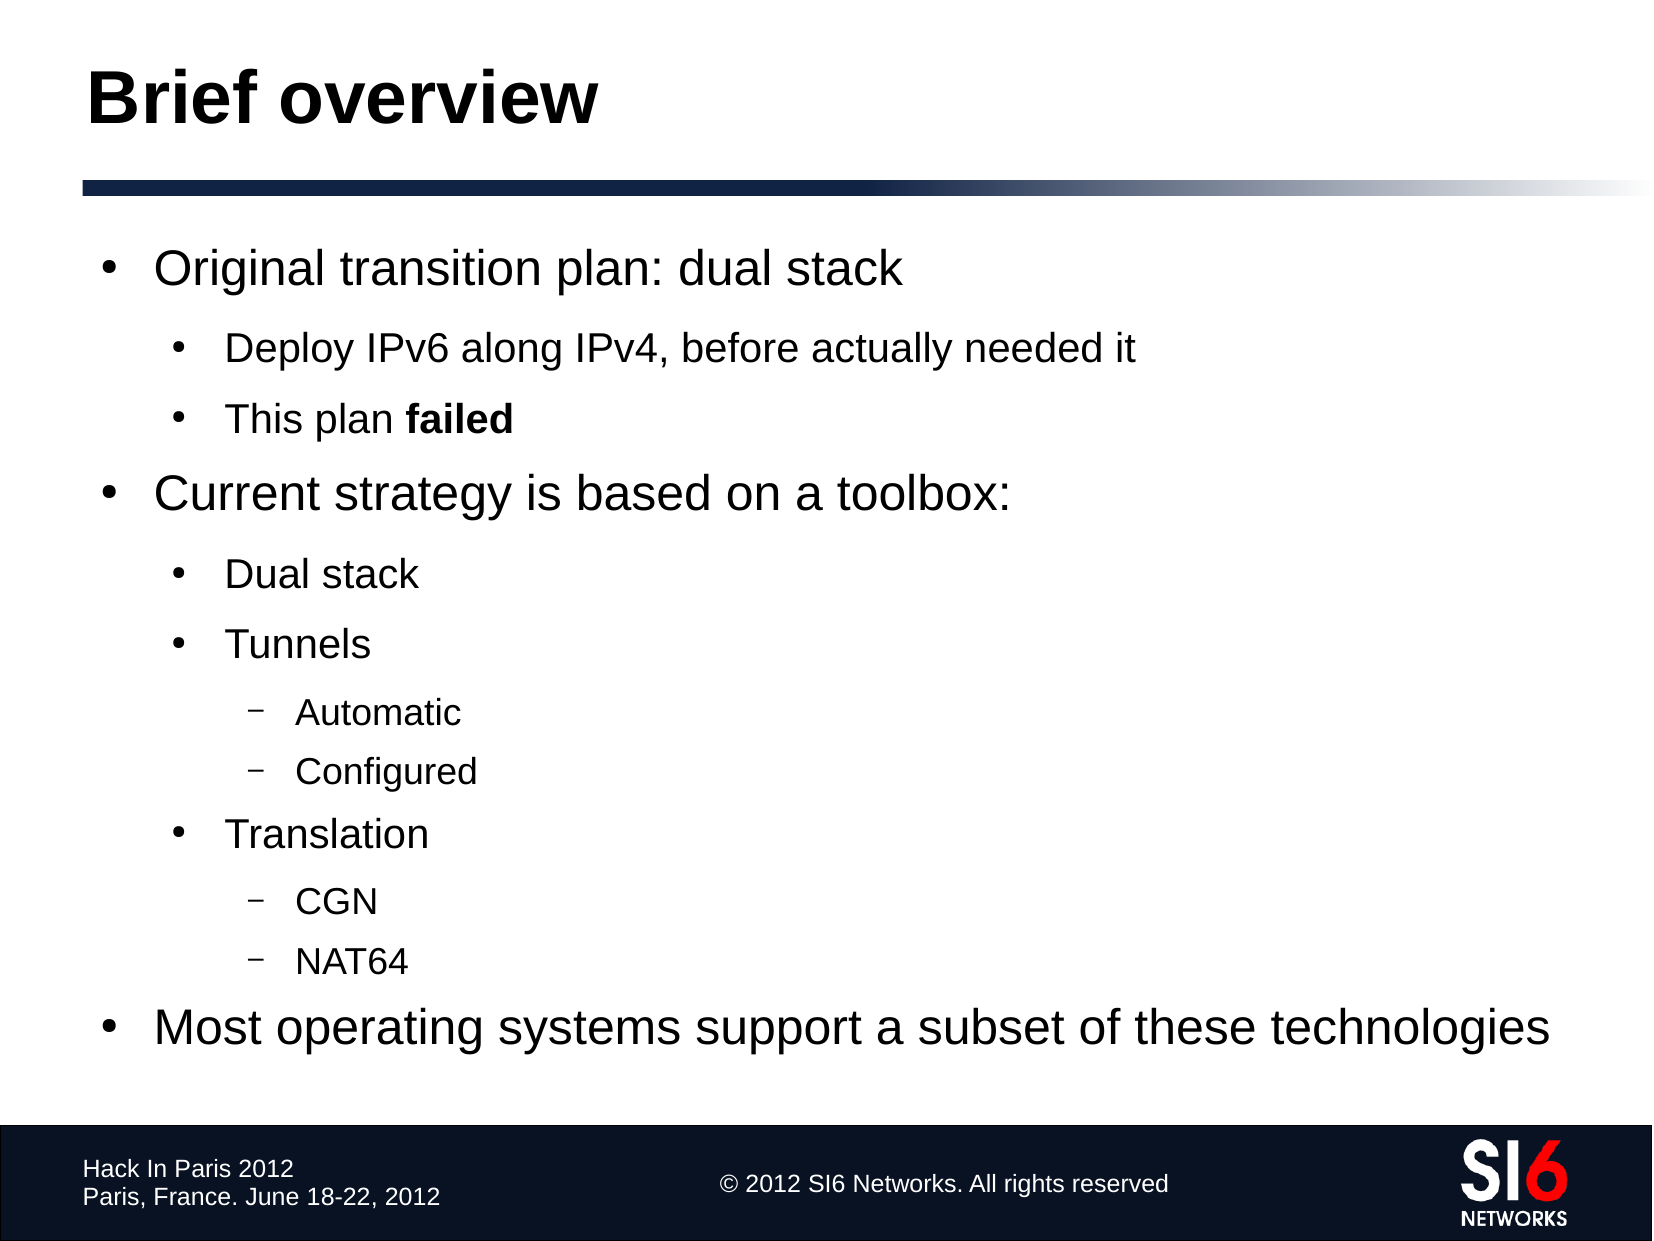

# Brief overview
Original transition plan: dual stack
Deploy IPv6 along IPv4, before actually needed it
This plan failed
Current strategy is based on a toolbox:
Dual stack
Tunnels
Automatic
Configured
Translation
CGN
NAT64
Most operating systems support a subset of these technologies
Congreso de Seguridad en Computo 2011